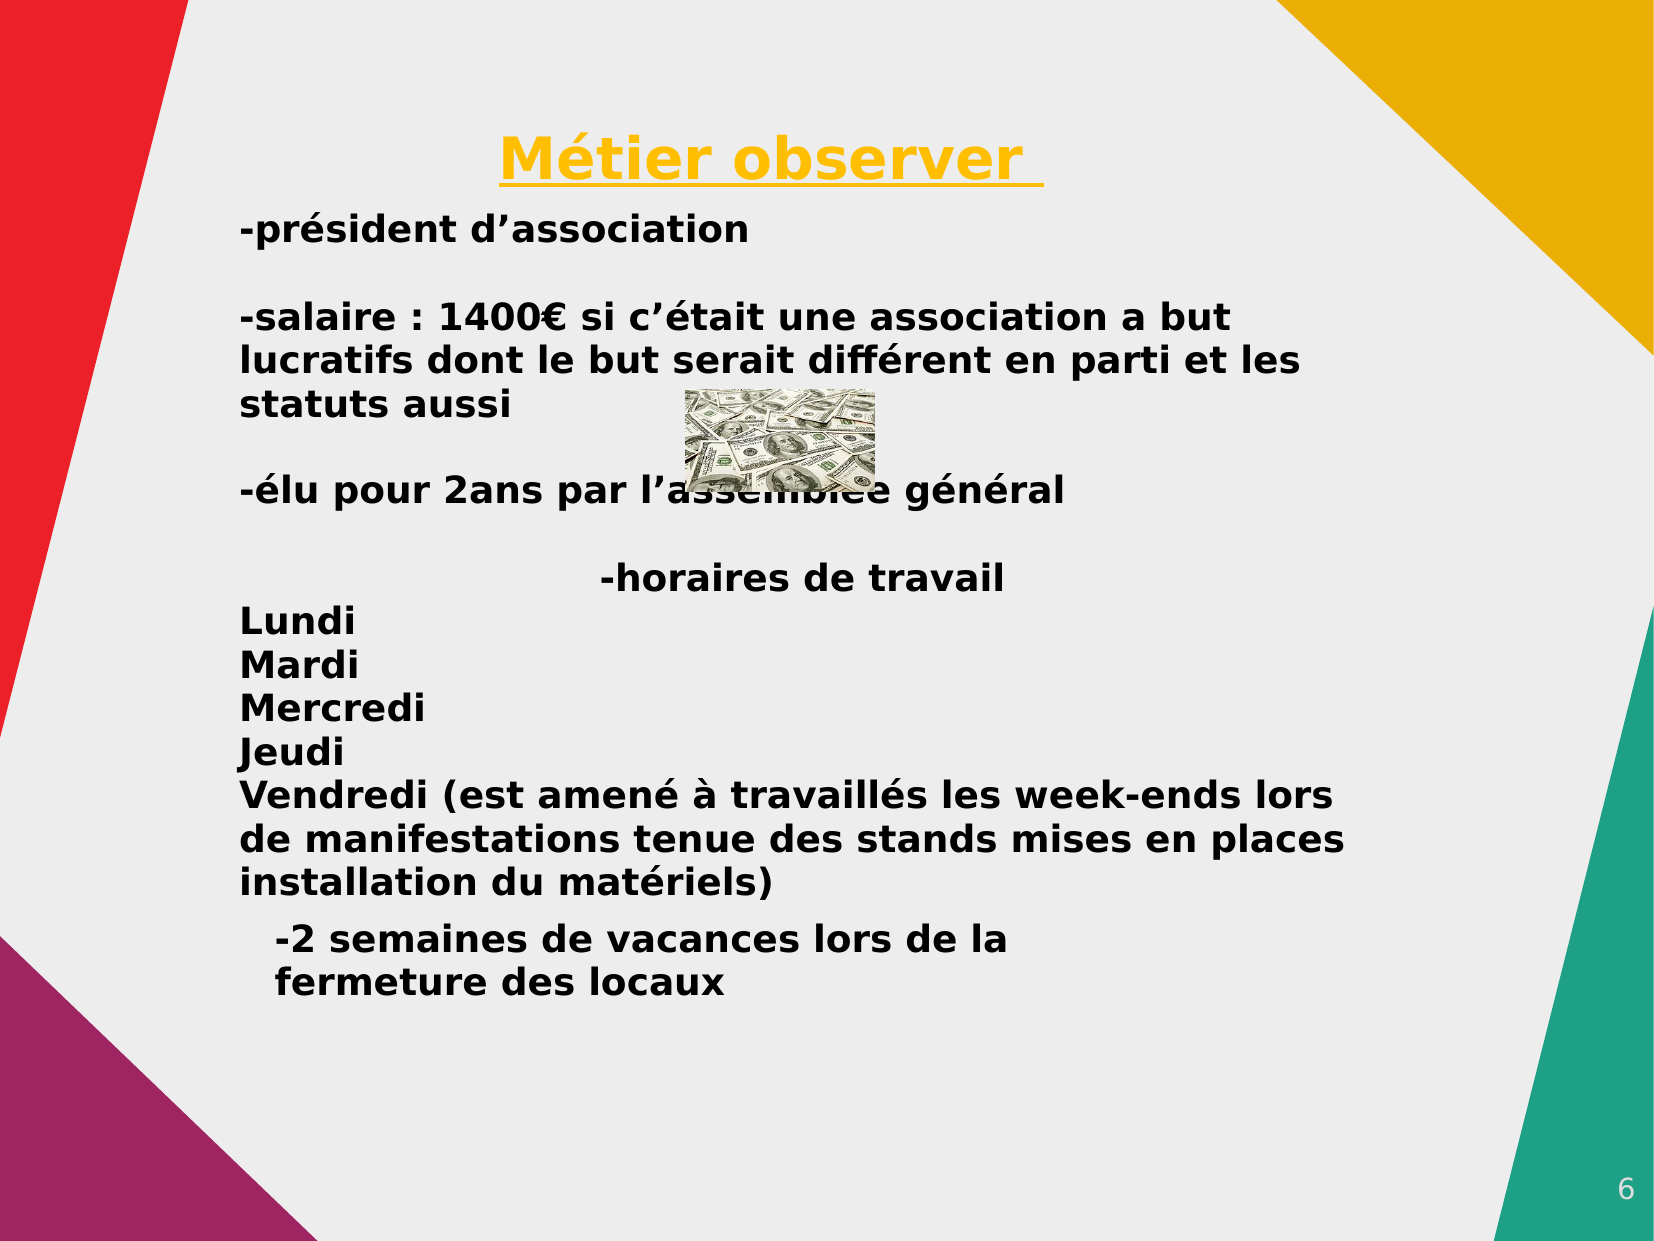

Métier observer
-président d’association
-salaire : 1400€ si c’était une association a but lucratifs dont le but serait différent en parti et les statuts aussi
-élu pour 2ans par l’assemblée général
-horaires de travail
Lundi
Mardi
Mercredi
Jeudi
Vendredi (est amené à travaillés les week-ends lors de manifestations tenue des stands mises en places installation du matériels)
-2 semaines de vacances lors de la fermeture des locaux
6